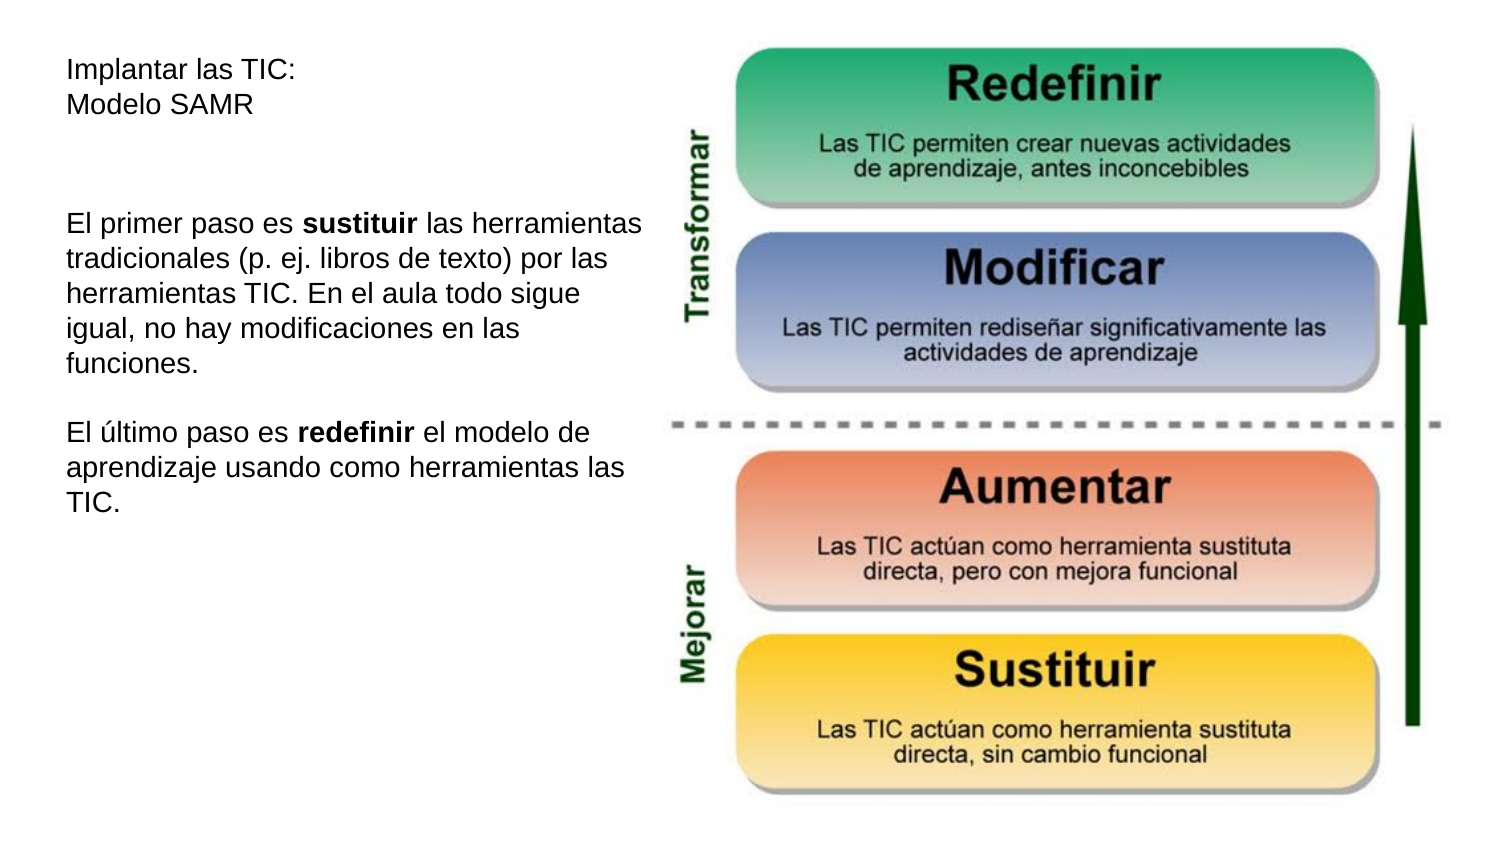

# Implantar las TIC: Modelo SAMR
El primer paso es sustituir las herramientas tradicionales (p. ej. libros de texto) por las herramientas TIC. En el aula todo sigue igual, no hay modificaciones en las funciones.
El último paso es redefinir el modelo de aprendizaje usando como herramientas las TIC.